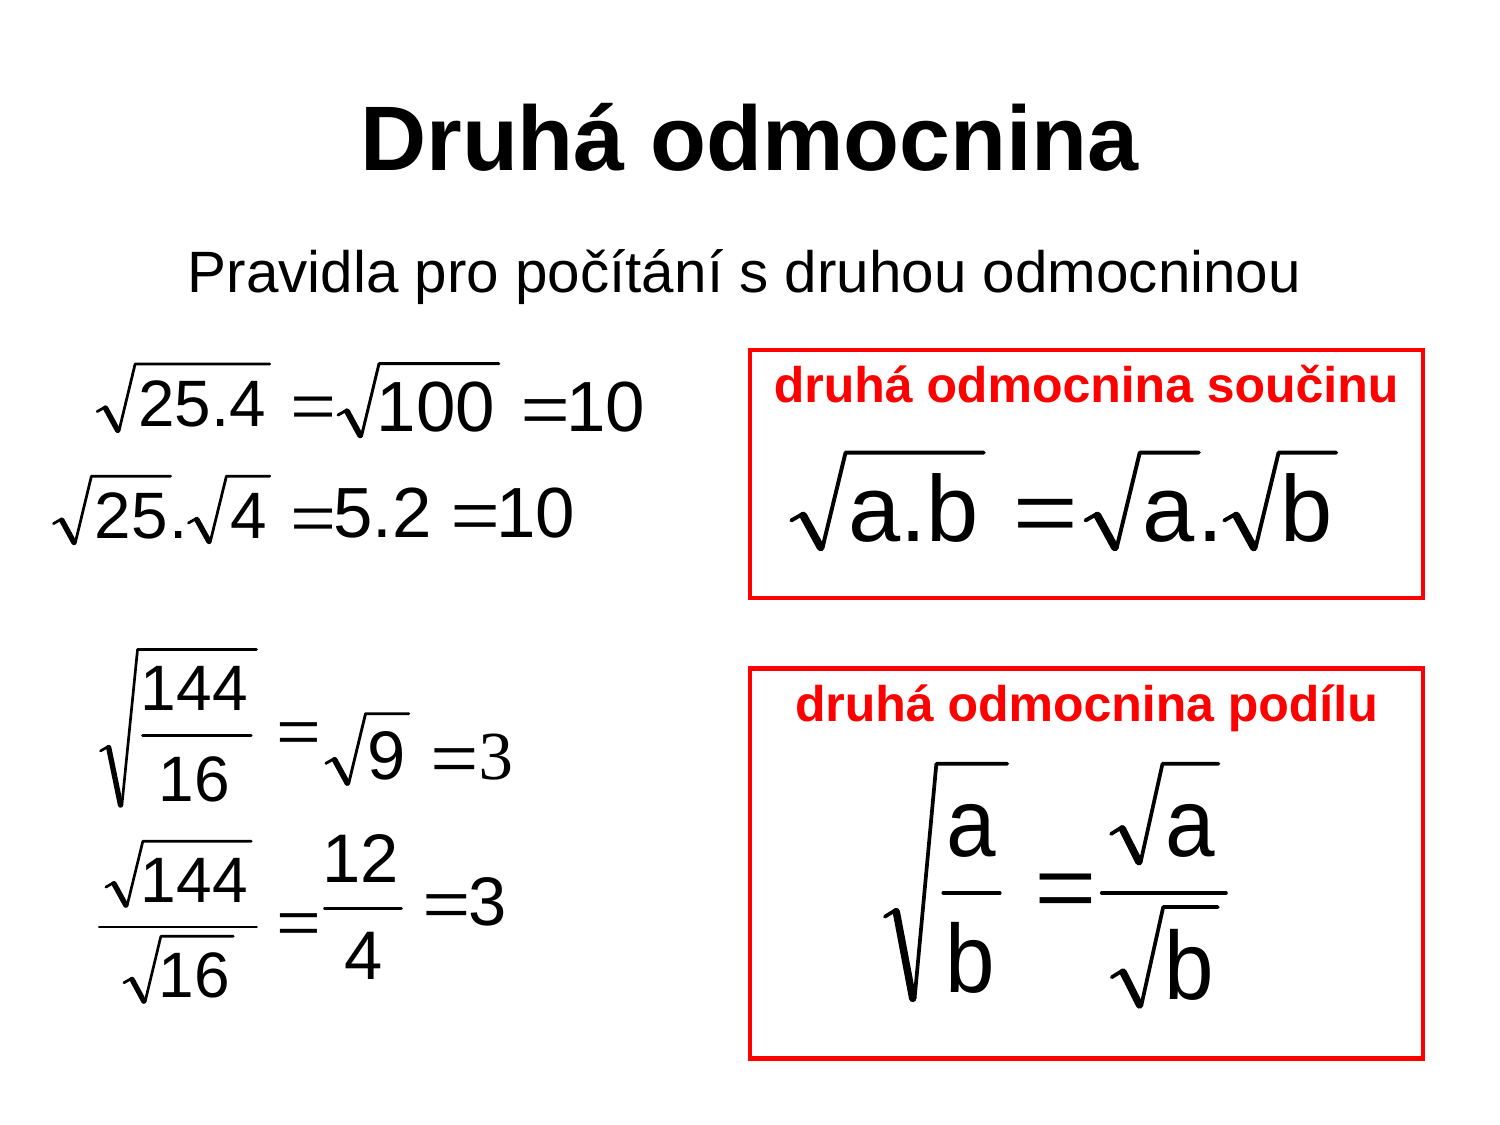

# Druhá odmocnina
Pravidla pro počítání s druhou odmocninou
druhá odmocnina součinu
druhá odmocnina podílu